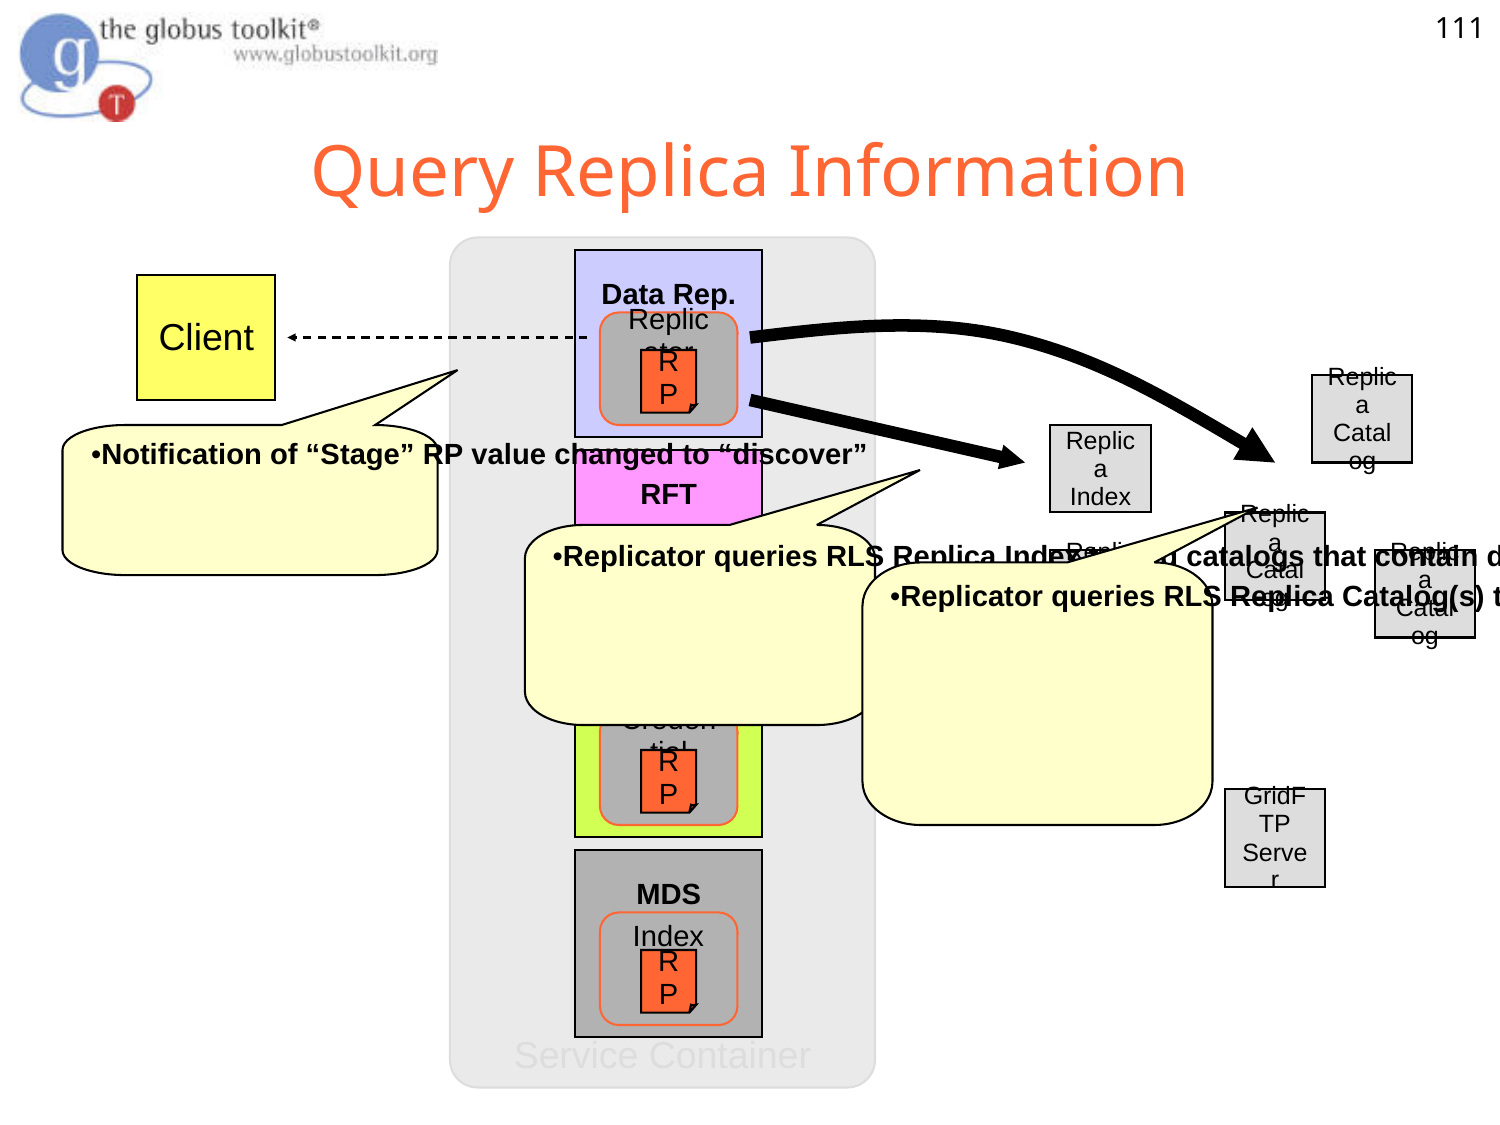

111
# Query Replica Information
Service Container
Data Rep.
Client
Replicator
RP
Replica
Catalog
Notification of “Stage” RP value changed to “discover”
Replica
Index
RFT
Replica
Catalog
Replicator queries RLS Replica Index to find catalogs that contain desired replica information
Replica
Catalog
Replica
Catalog
Replicator queries RLS Replica Catalog(s) to retrieve mappings from logical name to target name (URL)
Delegation
Credential
RP
GridFTP
Server
GridFTP
Server
MDS
Index
RP